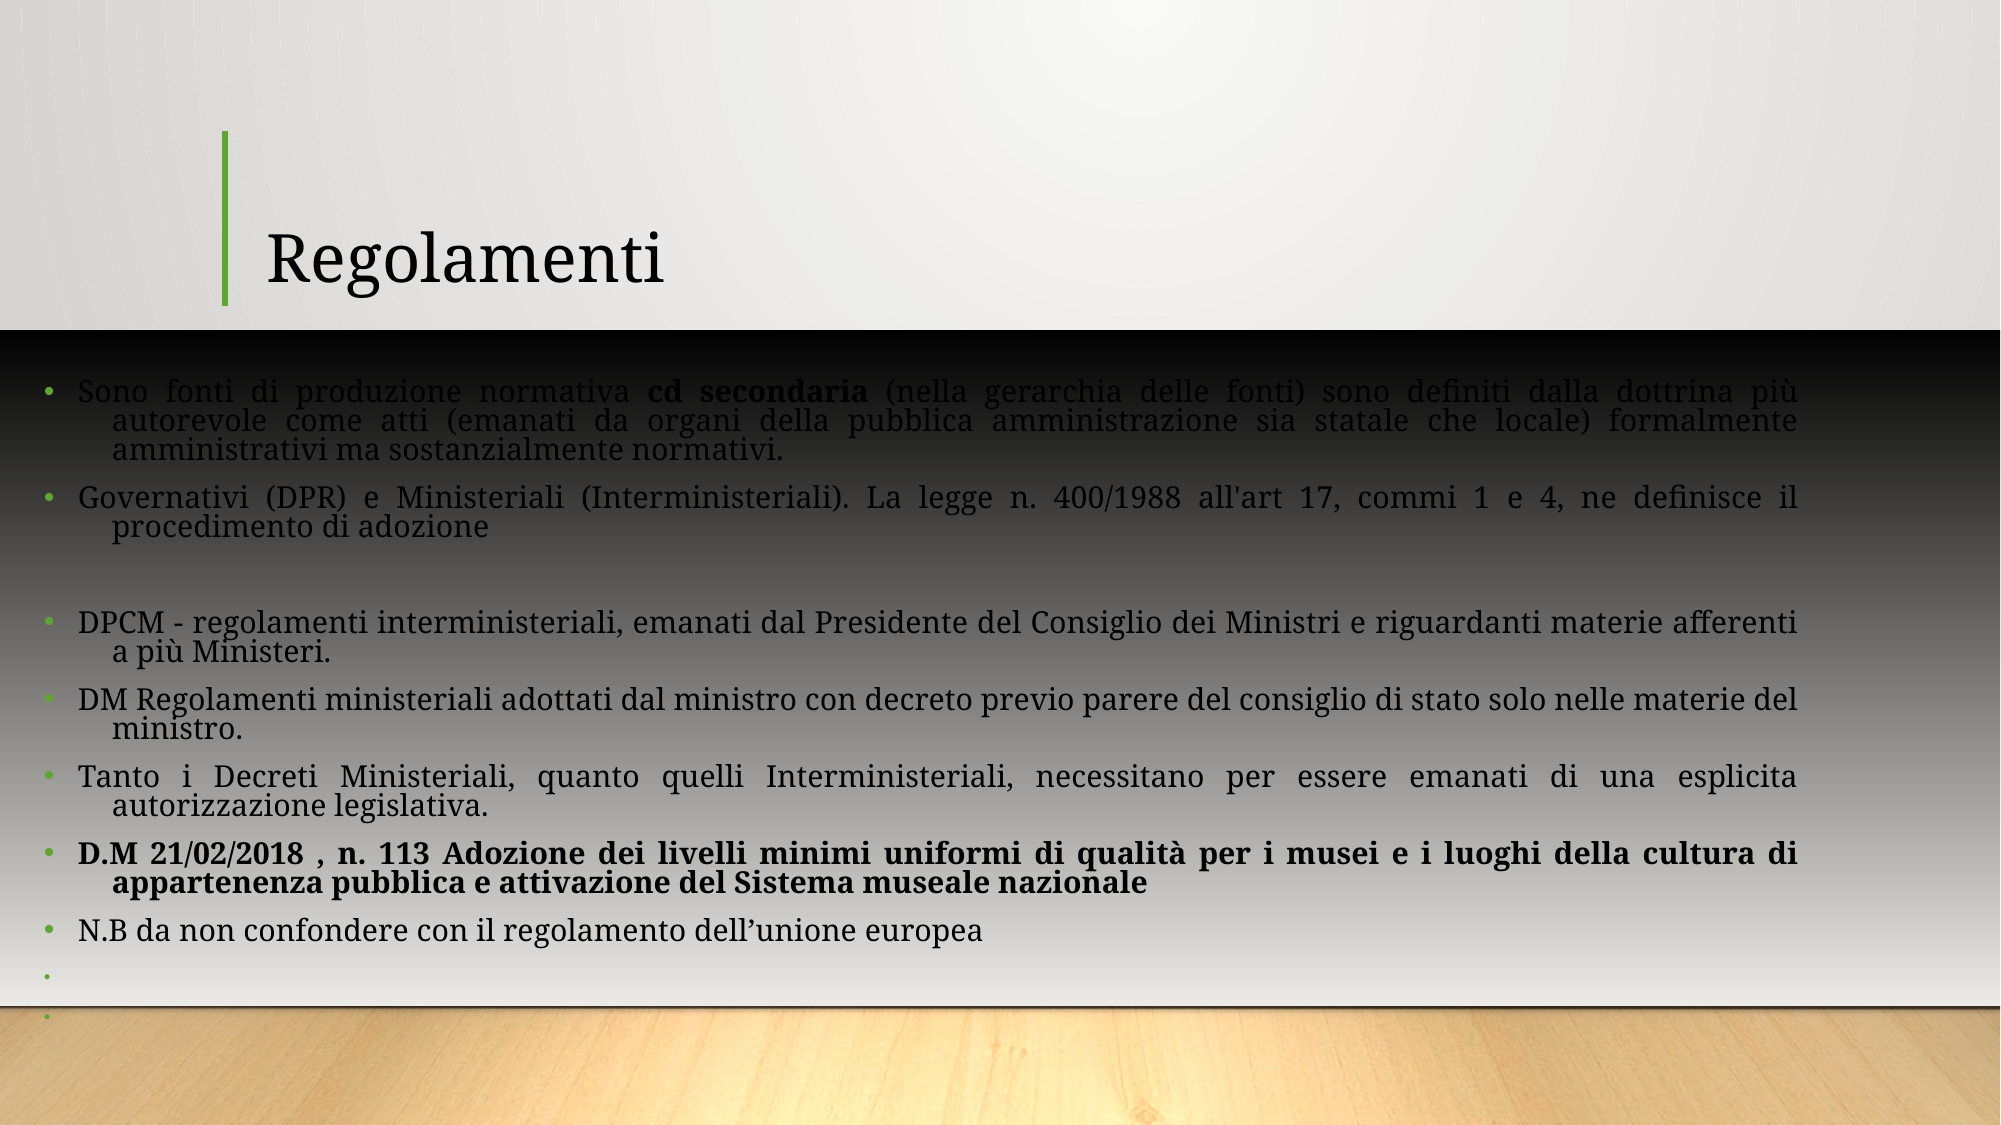

# Regolamenti
Sono fonti di produzione normativa cd secondaria (nella gerarchia delle fonti) sono definiti dalla dottrina più autorevole come atti (emanati da organi della pubblica amministrazione sia statale che locale) formalmente amministrativi ma sostanzialmente normativi.
Governativi (DPR) e Ministeriali (Interministeriali). La legge n. 400/1988 all'art 17, commi 1 e 4, ne definisce il procedimento di adozione
DPCM - regolamenti interministeriali, emanati dal Presidente del Consiglio dei Ministri e riguardanti materie afferenti a più Ministeri.
DM Regolamenti ministeriali adottati dal ministro con decreto previo parere del consiglio di stato solo nelle materie del ministro.
Tanto i Decreti Ministeriali, quanto quelli Interministeriali, necessitano per essere emanati di una esplicita autorizzazione legislativa.
D.M 21/02/2018 , n. 113 Adozione dei livelli minimi uniformi di qualità per i musei e i luoghi della cultura di appartenenza pubblica e attivazione del Sistema museale nazionale
N.B da non confondere con il regolamento dell’unione europea